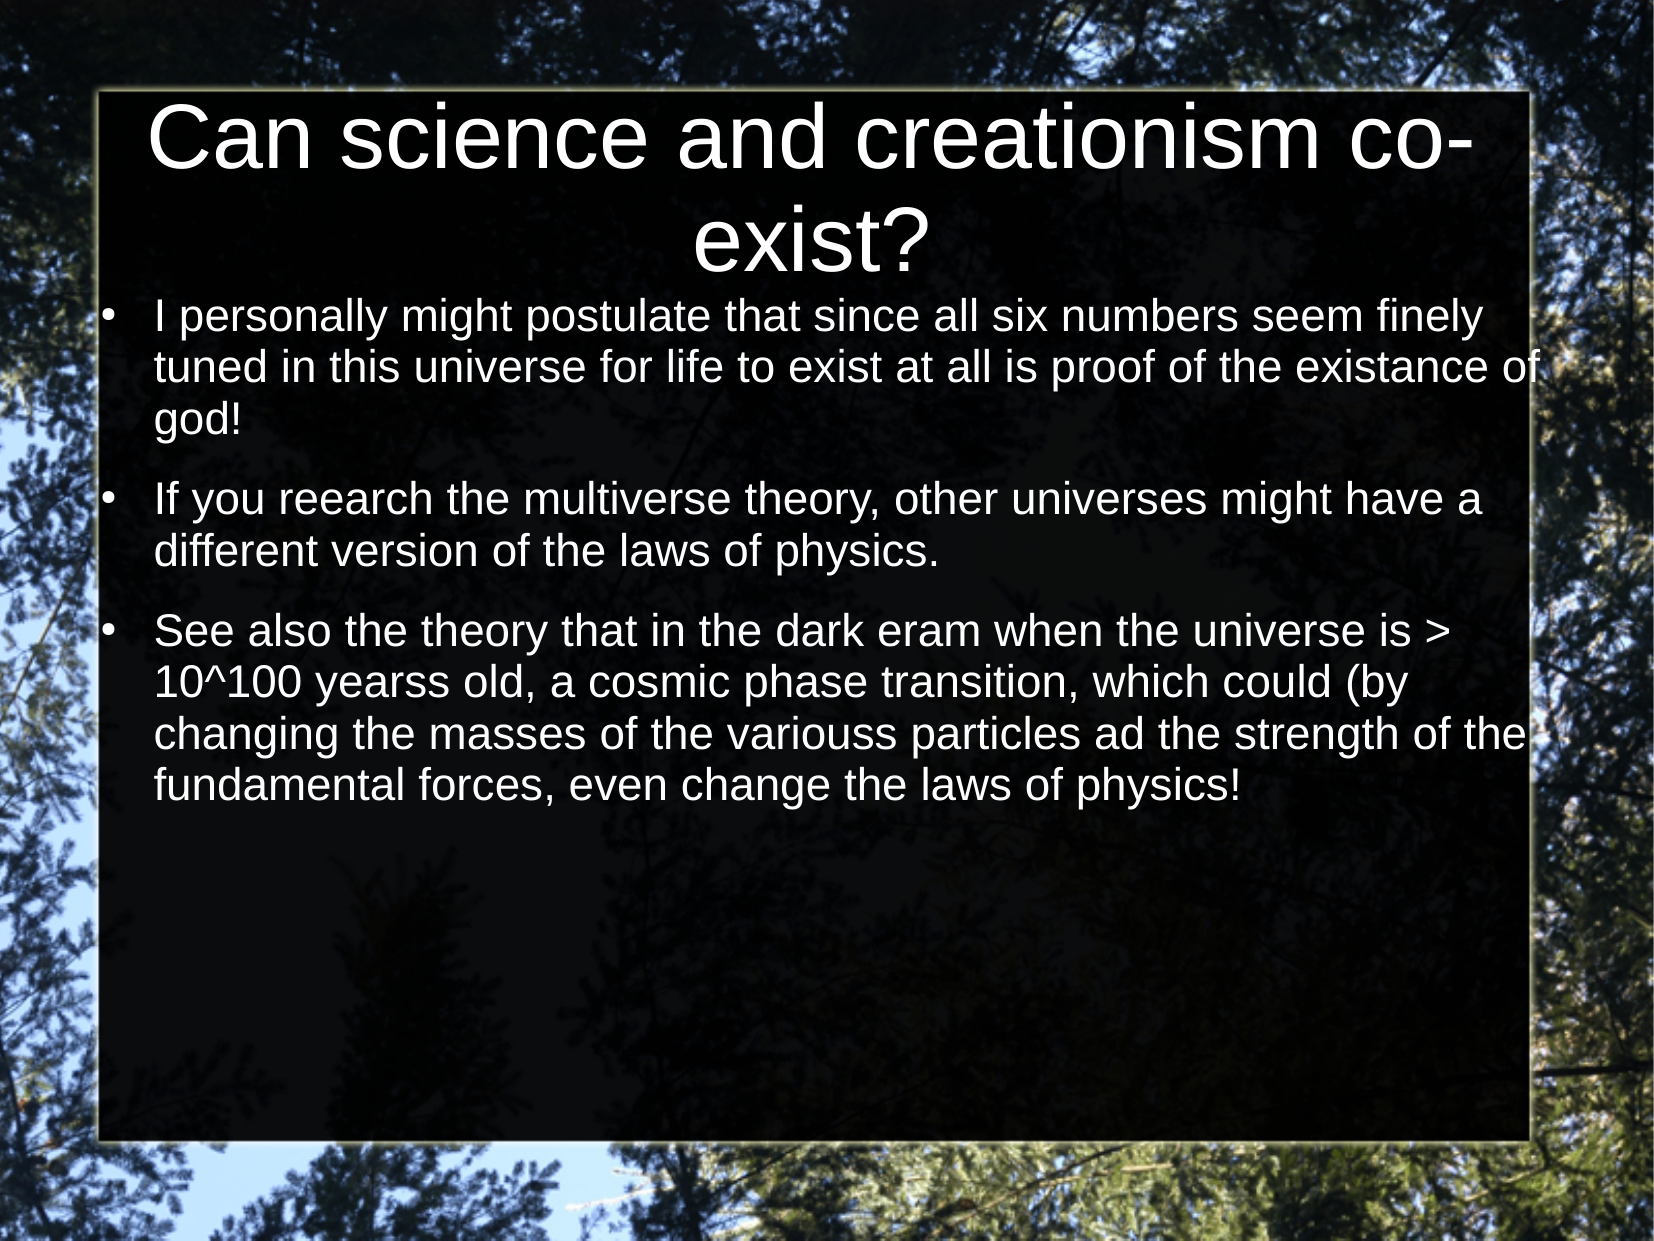

# Can science and creationism co-exist?
I personally might postulate that since all six numbers seem finely tuned in this universe for life to exist at all is proof of the existance of god!
If you reearch the multiverse theory, other universes might have a different version of the laws of physics.
See also the theory that in the dark eram when the universe is > 10^100 yearss old, a cosmic phase transition, which could (by changing the masses of the variouss particles ad the strength of the fundamental forces, even change the laws of physics!